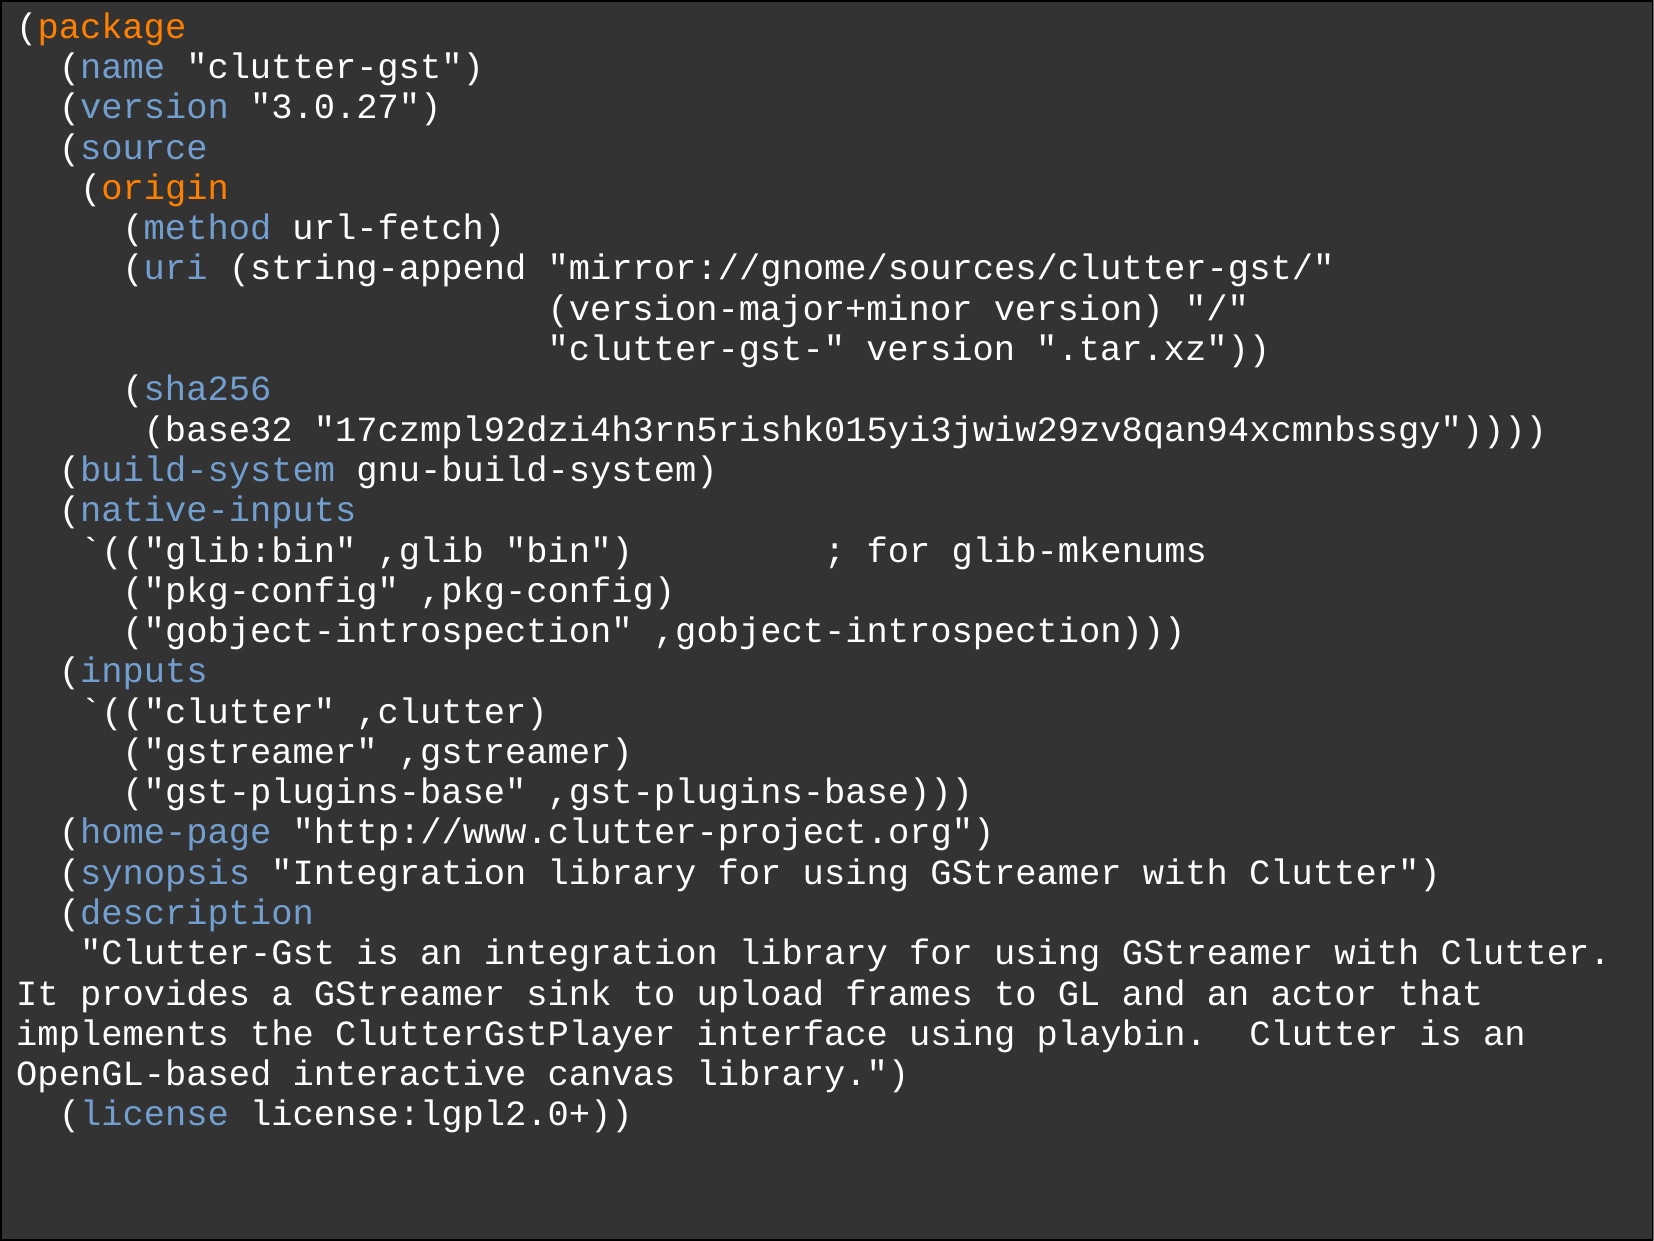

(package
 (name "clutter-gst")
 (version "3.0.27")
 (source
 (origin
 (method url-fetch)
 (uri (string-append "mirror://gnome/sources/clutter-gst/"
 (version-major+minor version) "/"
 "clutter-gst-" version ".tar.xz"))
 (sha256
 (base32 "17czmpl92dzi4h3rn5rishk015yi3jwiw29zv8qan94xcmnbssgy"))))
 (build-system gnu-build-system)
 (native-inputs
 `(("glib:bin" ,glib "bin") ; for glib-mkenums
 ("pkg-config" ,pkg-config)
 ("gobject-introspection" ,gobject-introspection)))
 (inputs
 `(("clutter" ,clutter)
 ("gstreamer" ,gstreamer)
 ("gst-plugins-base" ,gst-plugins-base)))
 (home-page "http://www.clutter-project.org")
 (synopsis "Integration library for using GStreamer with Clutter")
 (description
 "Clutter-Gst is an integration library for using GStreamer with Clutter.
It provides a GStreamer sink to upload frames to GL and an actor that
implements the ClutterGstPlayer interface using playbin. Clutter is an
OpenGL-based interactive canvas library.")
 (license license:lgpl2.0+))
# Example Package
5